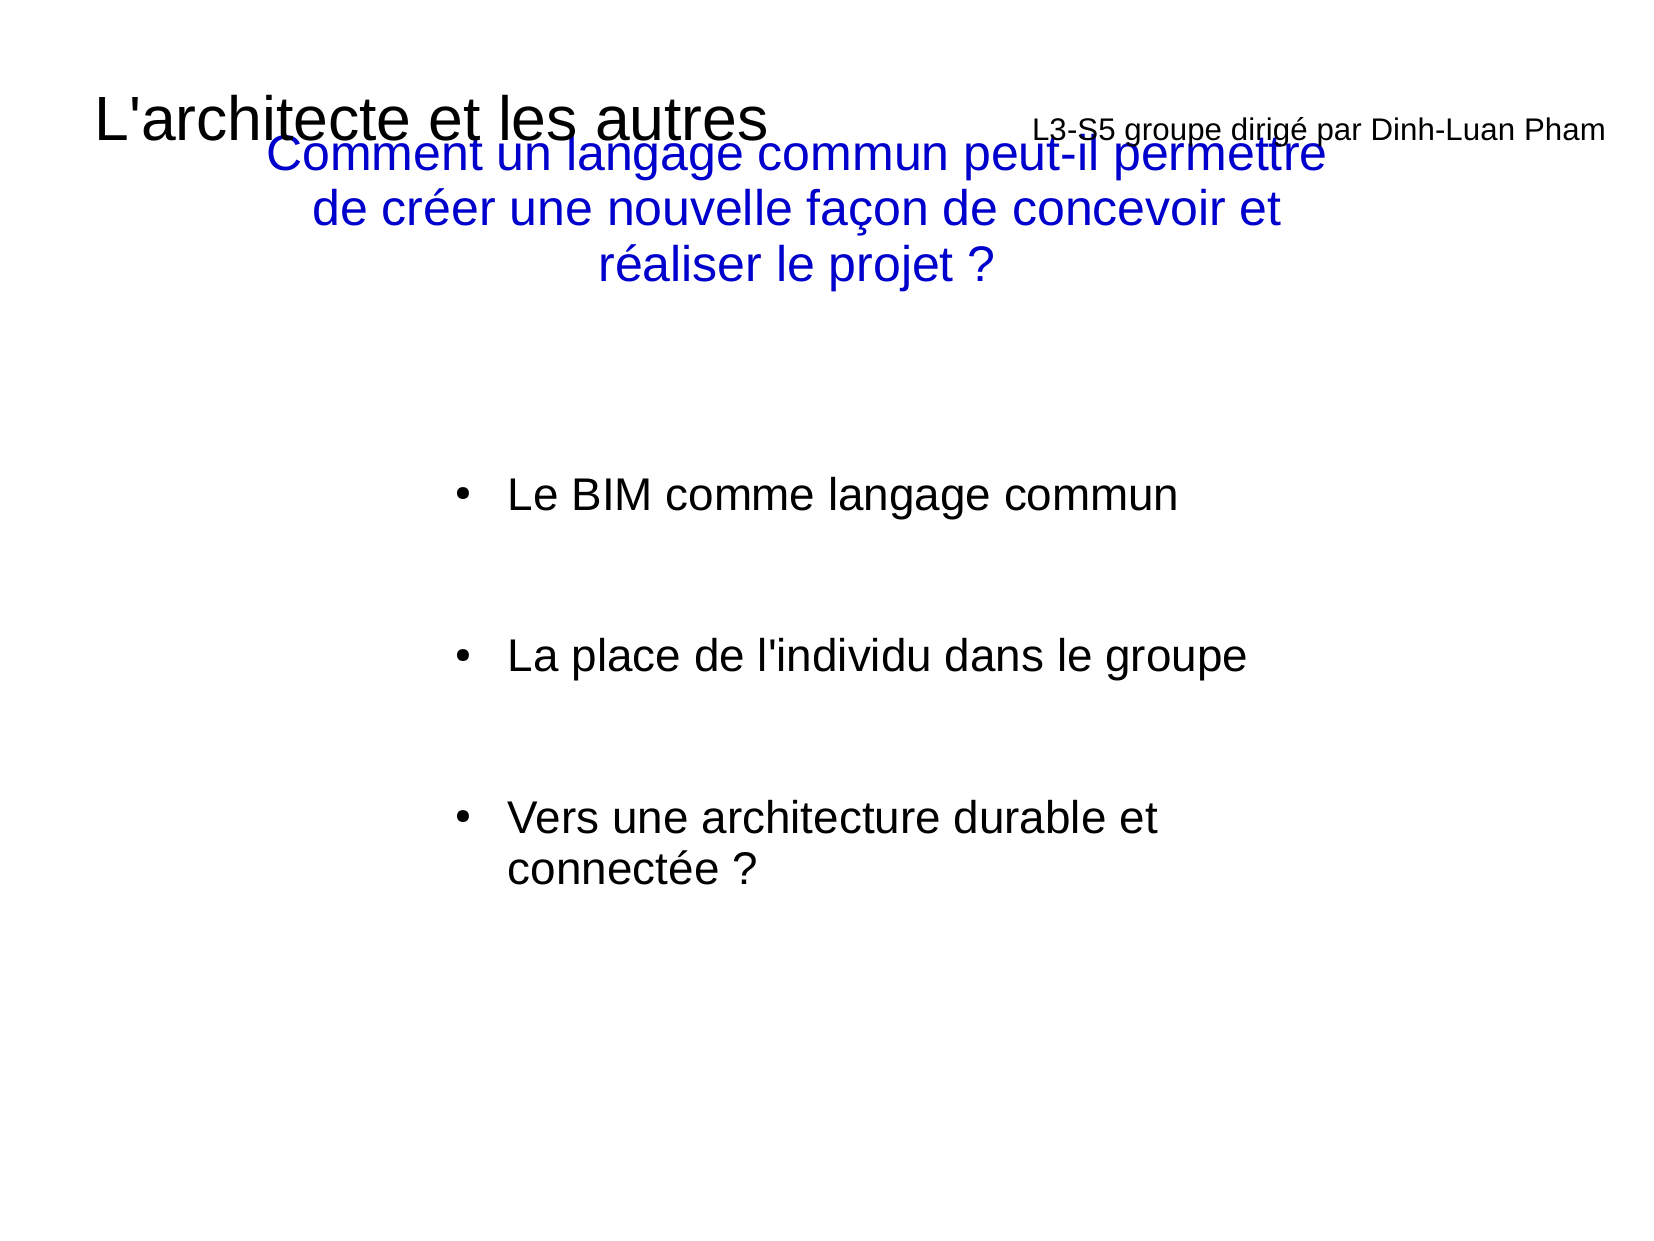

L'architecte et les autres			 L3-S5 groupe dirigé par Dinh-Luan Pham
# Comment un langage commun peut-il permettre de créer une nouvelle façon de concevoir et réaliser le projet ?
Le BIM comme langage commun
La place de l'individu dans le groupe
Vers une architecture durable et connectée ?